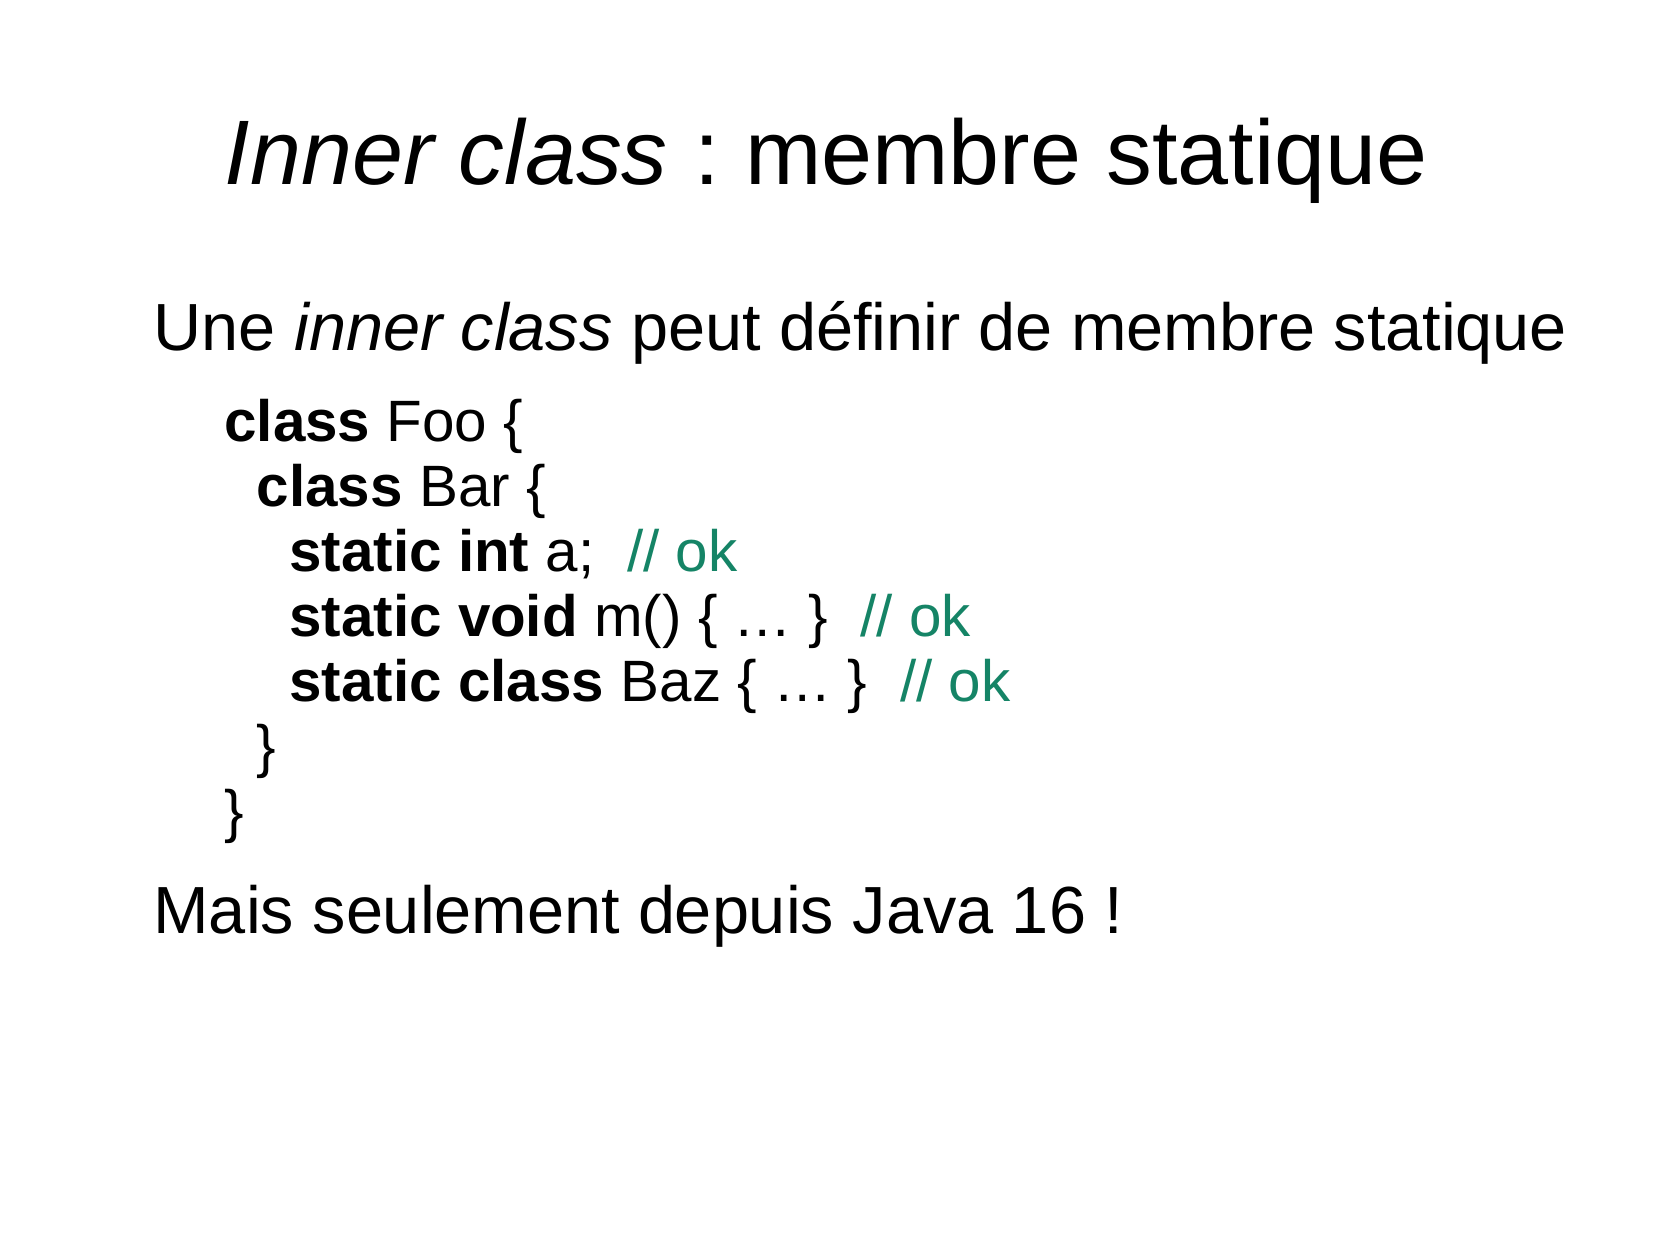

# Inner class : membre statique
Une inner class peut définir de membre statique
class Foo {
 class Bar {
 static int a; // ok
 static void m() { … } // ok
 static class Baz { … } // ok
 }
}
Mais seulement depuis Java 16 !